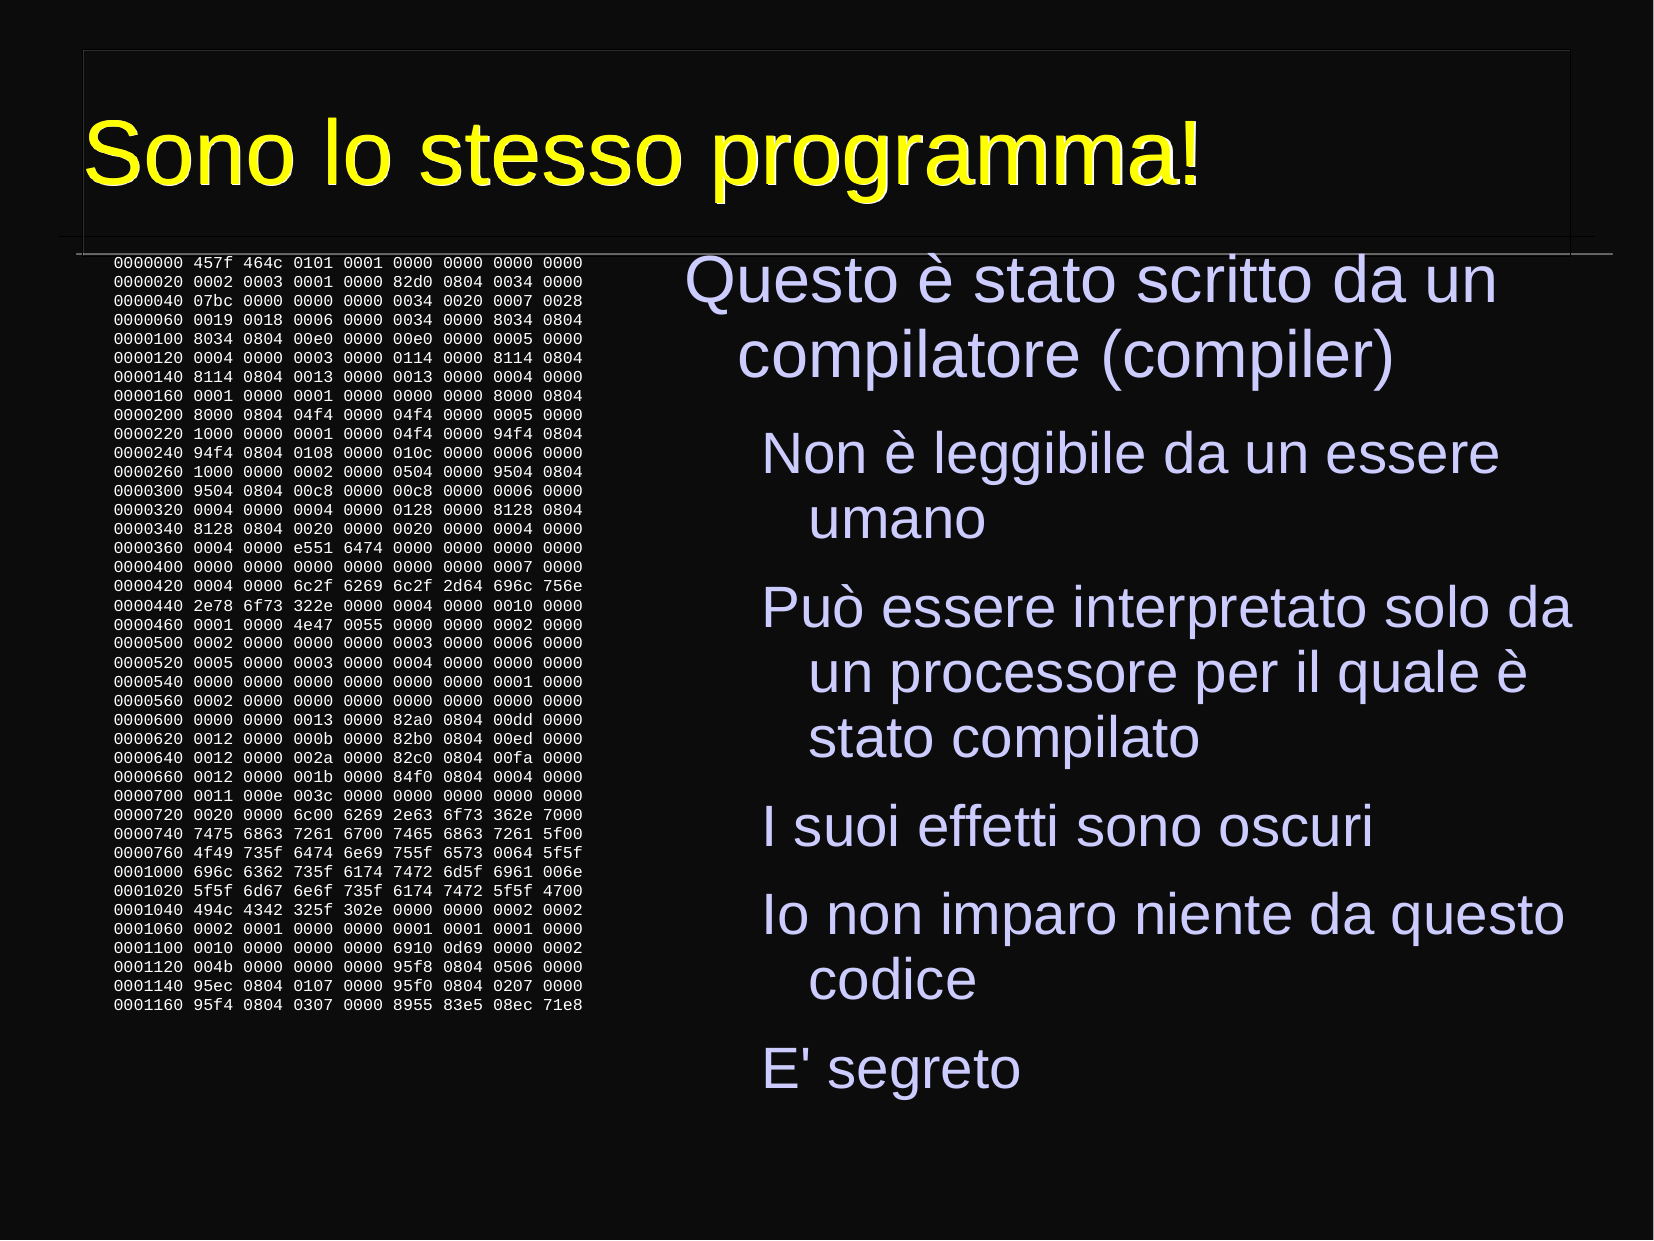

# Sono lo stesso programma!
Questo è stato scritto da un compilatore (compiler)
Non è leggibile da un essere umano
Può essere interpretato solo da un processore per il quale è stato compilato
I suoi effetti sono oscuri
Io non imparo niente da questo codice
E' segreto
0000000 457f 464c 0101 0001 0000 0000 0000 0000
0000020 0002 0003 0001 0000 82d0 0804 0034 0000
0000040 07bc 0000 0000 0000 0034 0020 0007 0028
0000060 0019 0018 0006 0000 0034 0000 8034 0804
0000100 8034 0804 00e0 0000 00e0 0000 0005 0000
0000120 0004 0000 0003 0000 0114 0000 8114 0804
0000140 8114 0804 0013 0000 0013 0000 0004 0000
0000160 0001 0000 0001 0000 0000 0000 8000 0804
0000200 8000 0804 04f4 0000 04f4 0000 0005 0000
0000220 1000 0000 0001 0000 04f4 0000 94f4 0804
0000240 94f4 0804 0108 0000 010c 0000 0006 0000
0000260 1000 0000 0002 0000 0504 0000 9504 0804
0000300 9504 0804 00c8 0000 00c8 0000 0006 0000
0000320 0004 0000 0004 0000 0128 0000 8128 0804
0000340 8128 0804 0020 0000 0020 0000 0004 0000
0000360 0004 0000 e551 6474 0000 0000 0000 0000
0000400 0000 0000 0000 0000 0000 0000 0007 0000
0000420 0004 0000 6c2f 6269 6c2f 2d64 696c 756e
0000440 2e78 6f73 322e 0000 0004 0000 0010 0000
0000460 0001 0000 4e47 0055 0000 0000 0002 0000
0000500 0002 0000 0000 0000 0003 0000 0006 0000
0000520 0005 0000 0003 0000 0004 0000 0000 0000
0000540 0000 0000 0000 0000 0000 0000 0001 0000
0000560 0002 0000 0000 0000 0000 0000 0000 0000
0000600 0000 0000 0013 0000 82a0 0804 00dd 0000
0000620 0012 0000 000b 0000 82b0 0804 00ed 0000
0000640 0012 0000 002a 0000 82c0 0804 00fa 0000
0000660 0012 0000 001b 0000 84f0 0804 0004 0000
0000700 0011 000e 003c 0000 0000 0000 0000 0000
0000720 0020 0000 6c00 6269 2e63 6f73 362e 7000
0000740 7475 6863 7261 6700 7465 6863 7261 5f00
0000760 4f49 735f 6474 6e69 755f 6573 0064 5f5f
0001000 696c 6362 735f 6174 7472 6d5f 6961 006e
0001020 5f5f 6d67 6e6f 735f 6174 7472 5f5f 4700
0001040 494c 4342 325f 302e 0000 0000 0002 0002
0001060 0002 0001 0000 0000 0001 0001 0001 0000
0001100 0010 0000 0000 0000 6910 0d69 0000 0002
0001120 004b 0000 0000 0000 95f8 0804 0506 0000
0001140 95ec 0804 0107 0000 95f0 0804 0207 0000
0001160 95f4 0804 0307 0000 8955 83e5 08ec 71e8